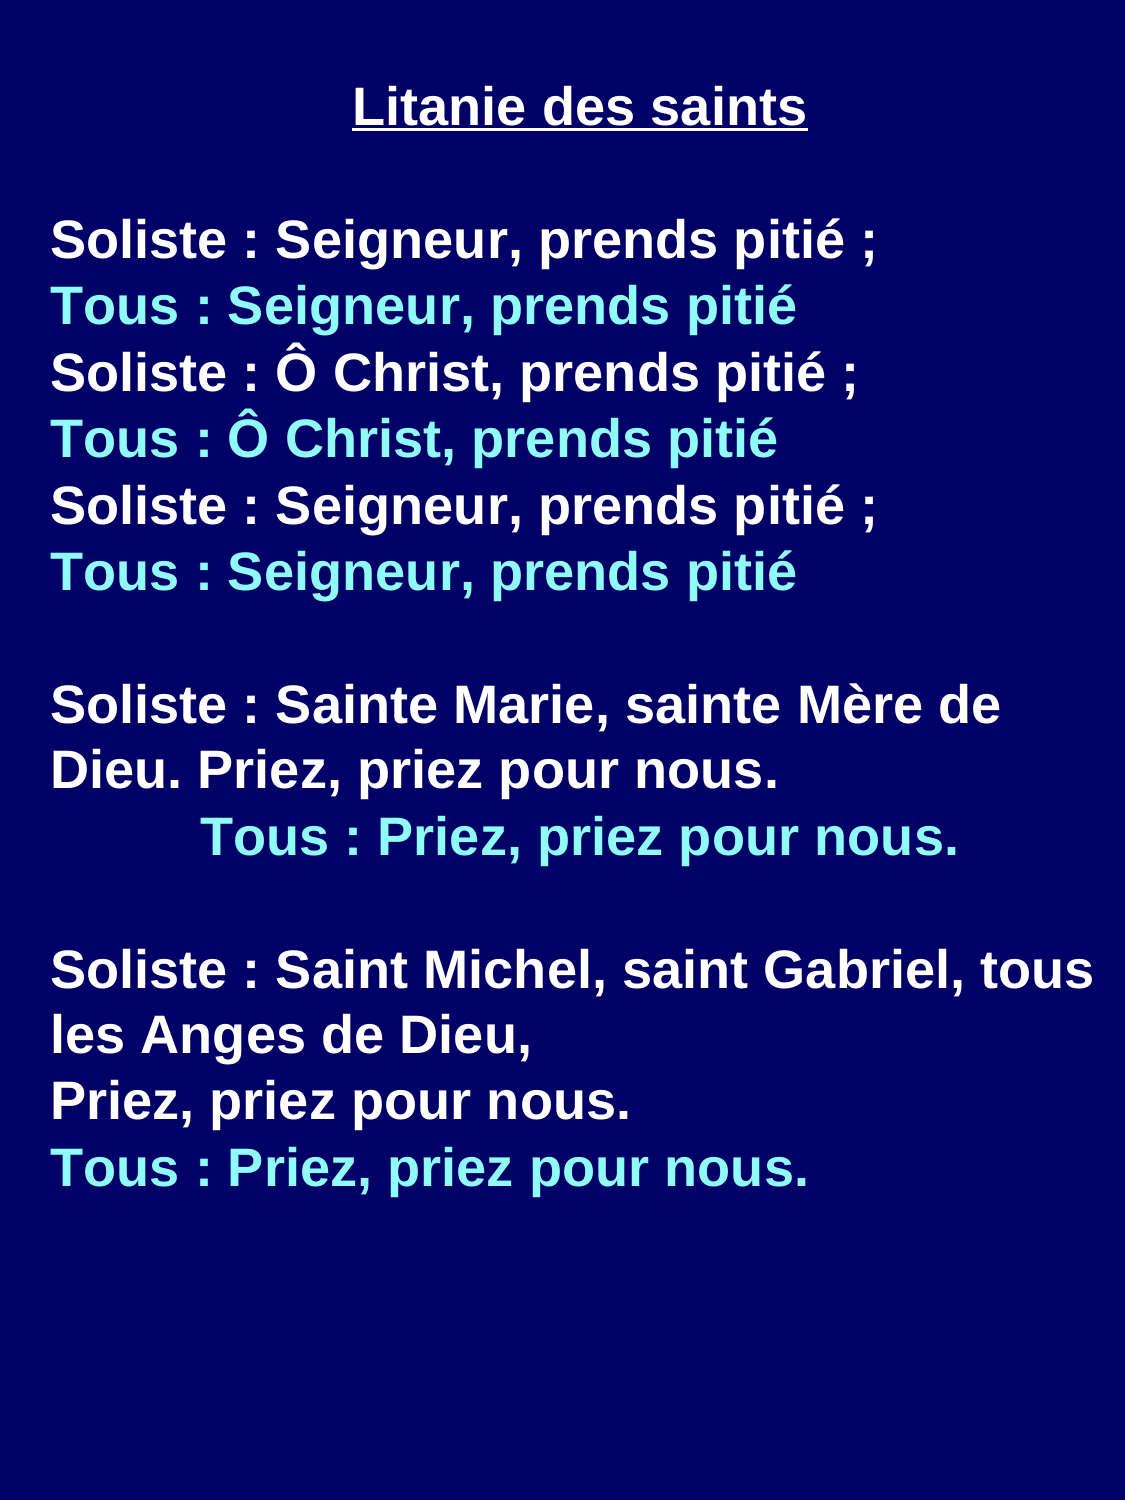

Litanie des saints
Soliste : Seigneur, prends pitié ;
Tous : Seigneur, prends pitié
Soliste : Ô Christ, prends pitié ;
Tous : Ô Christ, prends pitié
Soliste : Seigneur, prends pitié ;
Tous : Seigneur, prends pitié
Soliste : Sainte Marie, sainte Mère de Dieu. Priez, priez pour nous.
Tous : Priez, priez pour nous.
Soliste : Saint Michel, saint Gabriel, tous les Anges de Dieu,
Priez, priez pour nous.
Tous : Priez, priez pour nous.